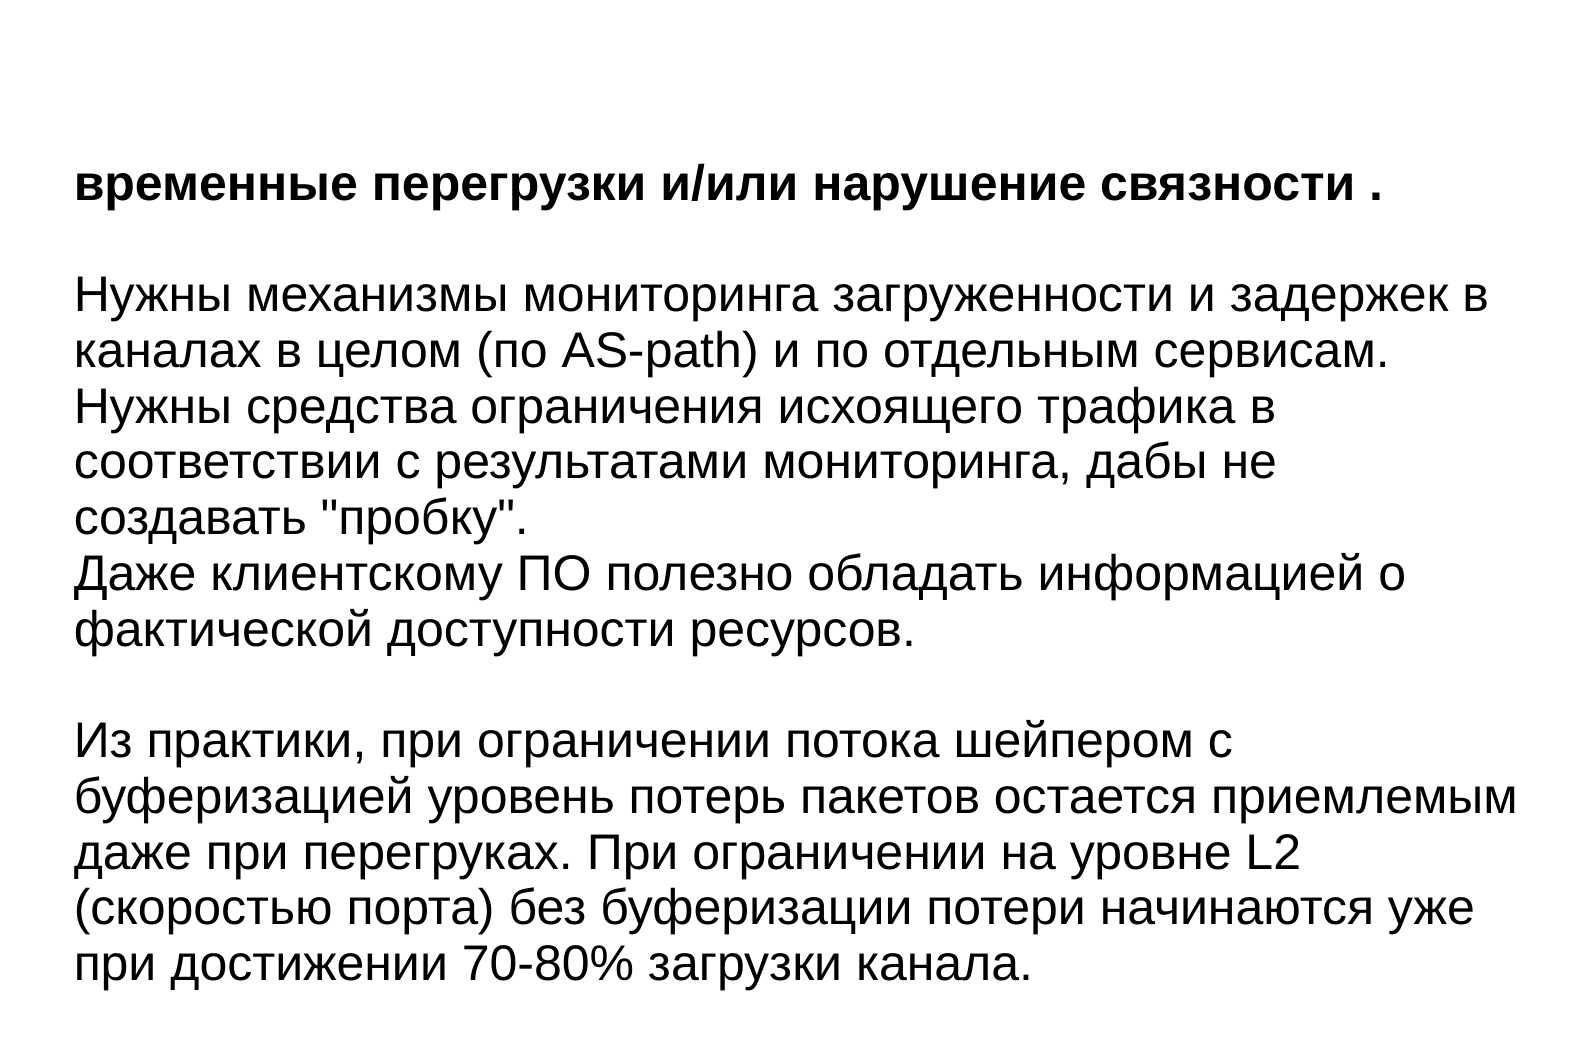

временные перегрузки и/или нарушение связности .
Нужны механизмы мониторинга загруженности и задержек в каналах в целом (по AS-path) и по отдельным сервисам. Нужны средства ограничения исхоящего трафика в соответствии с результатами мониторинга, дабы не создавать "пробку".
Даже клиентскому ПО полезно обладать информацией о фактической доступности ресурсов.
Из практики, при ограничении потока шейпером с буферизацией уровень потерь пакетов остается приемлемым даже при перегруках. При ограничении на уровне L2 (скоростью порта) без буферизации потери начинаются уже при достижении 70-80% загрузки канала.